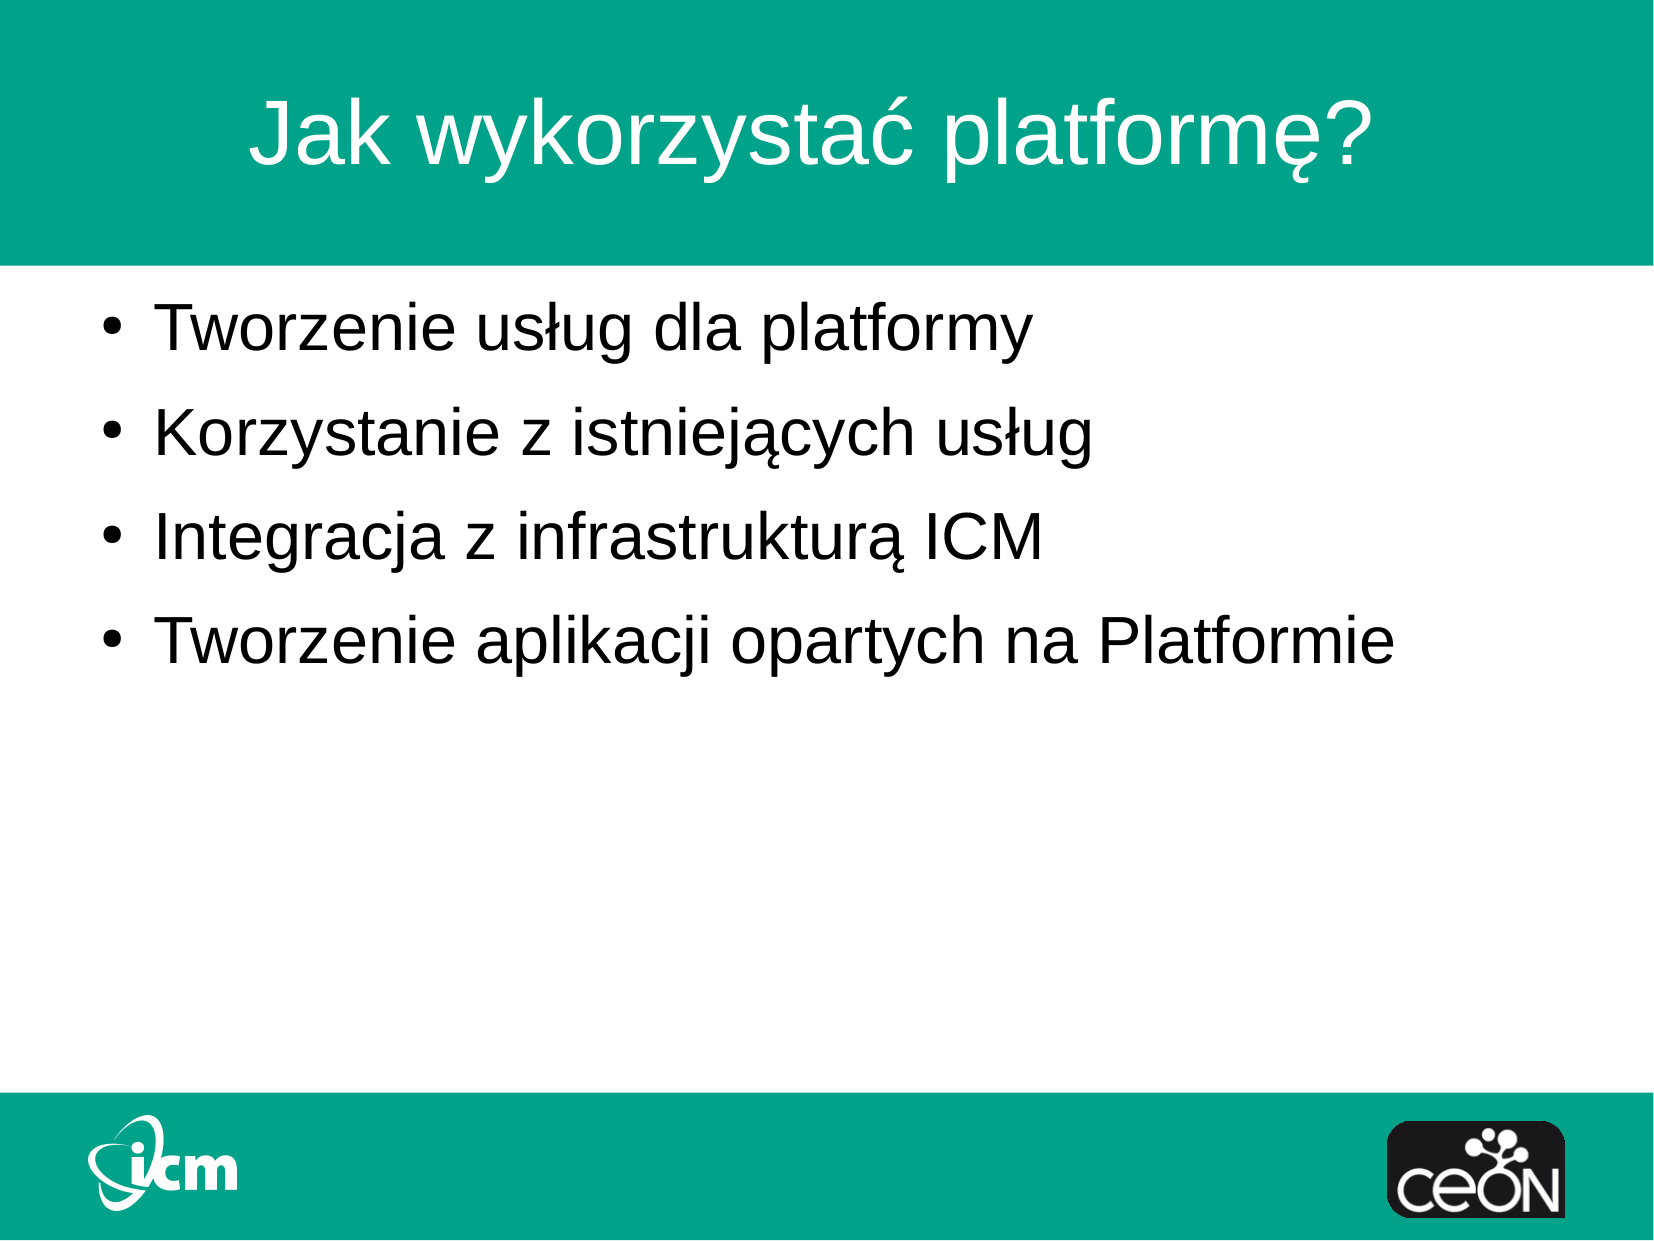

# Jak wykorzystać platformę?
Tworzenie usług dla platformy
Korzystanie z istniejących usług
Integracja z infrastrukturą ICM
Tworzenie aplikacji opartych na Platformie